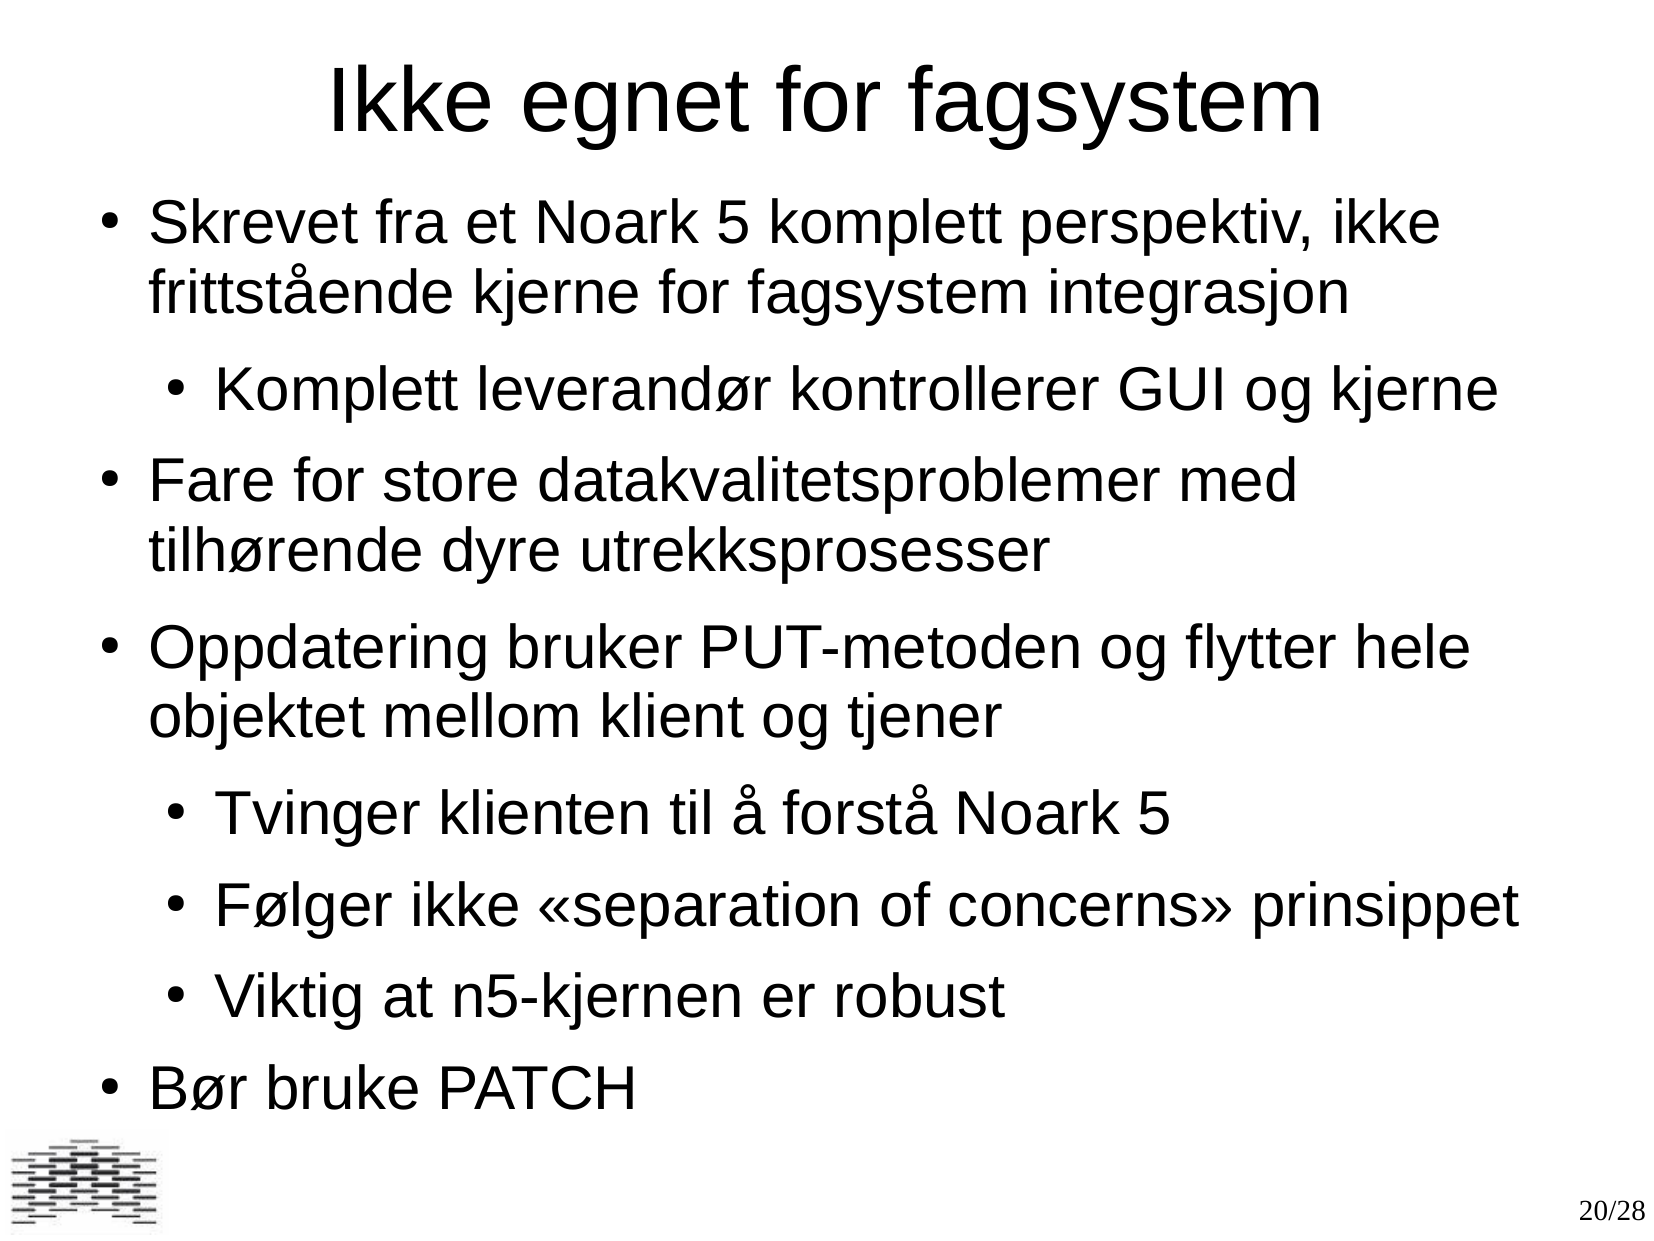

# Ikke egnet for fagsystem
Skrevet fra et Noark 5 komplett perspektiv, ikke frittstående kjerne for fagsystem integrasjon
Komplett leverandør kontrollerer GUI og kjerne
Fare for store datakvalitetsproblemer med tilhørende dyre utrekksprosesser
Oppdatering bruker PUT-metoden og flytter hele objektet mellom klient og tjener
Tvinger klienten til å forstå Noark 5
Følger ikke «separation of concerns» prinsippet
Viktig at n5-kjernen er robust
Bør bruke PATCH